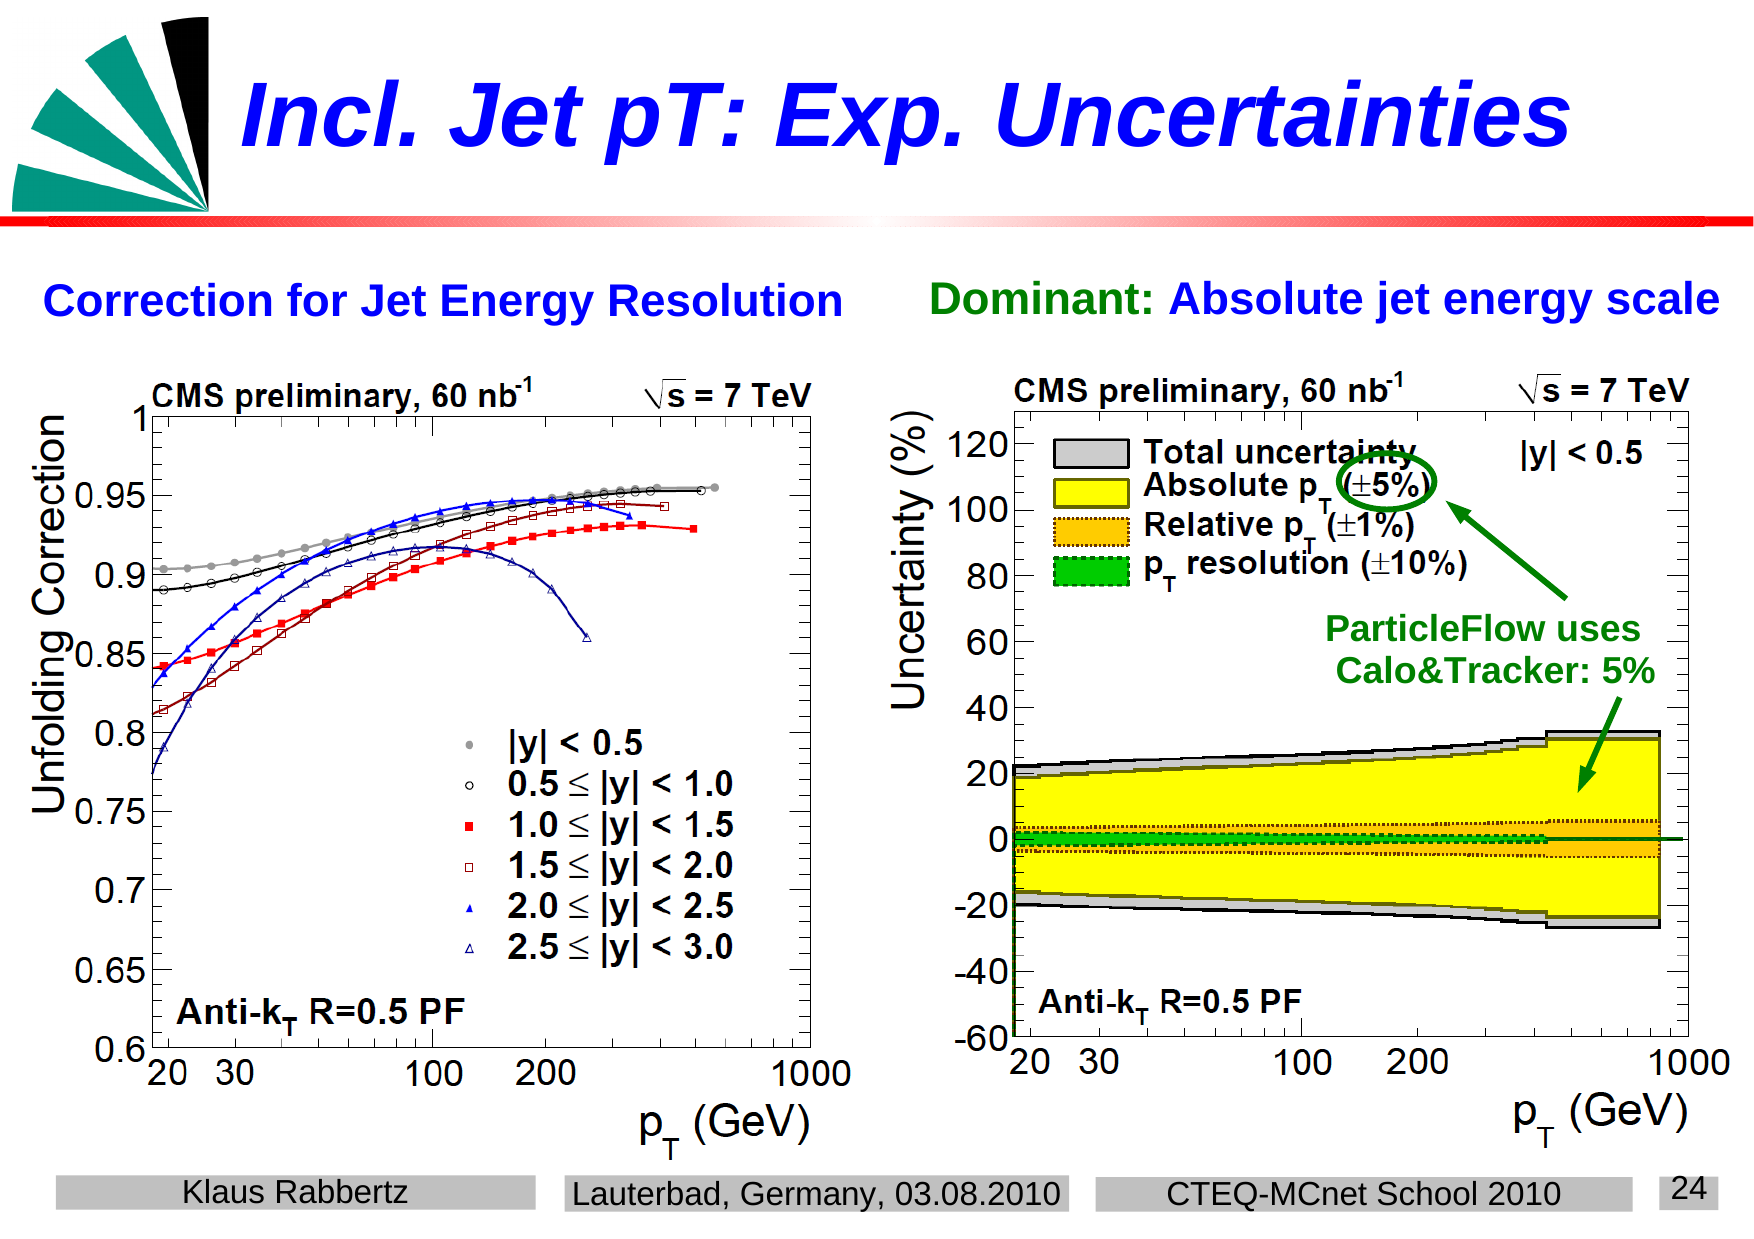

# Incl. Jet pT: Exp. Uncertainties
Dominant: Absolute jet energy scale
Correction for Jet Energy Resolution
ParticleFlow uses
 Calo&Tracker: 5%